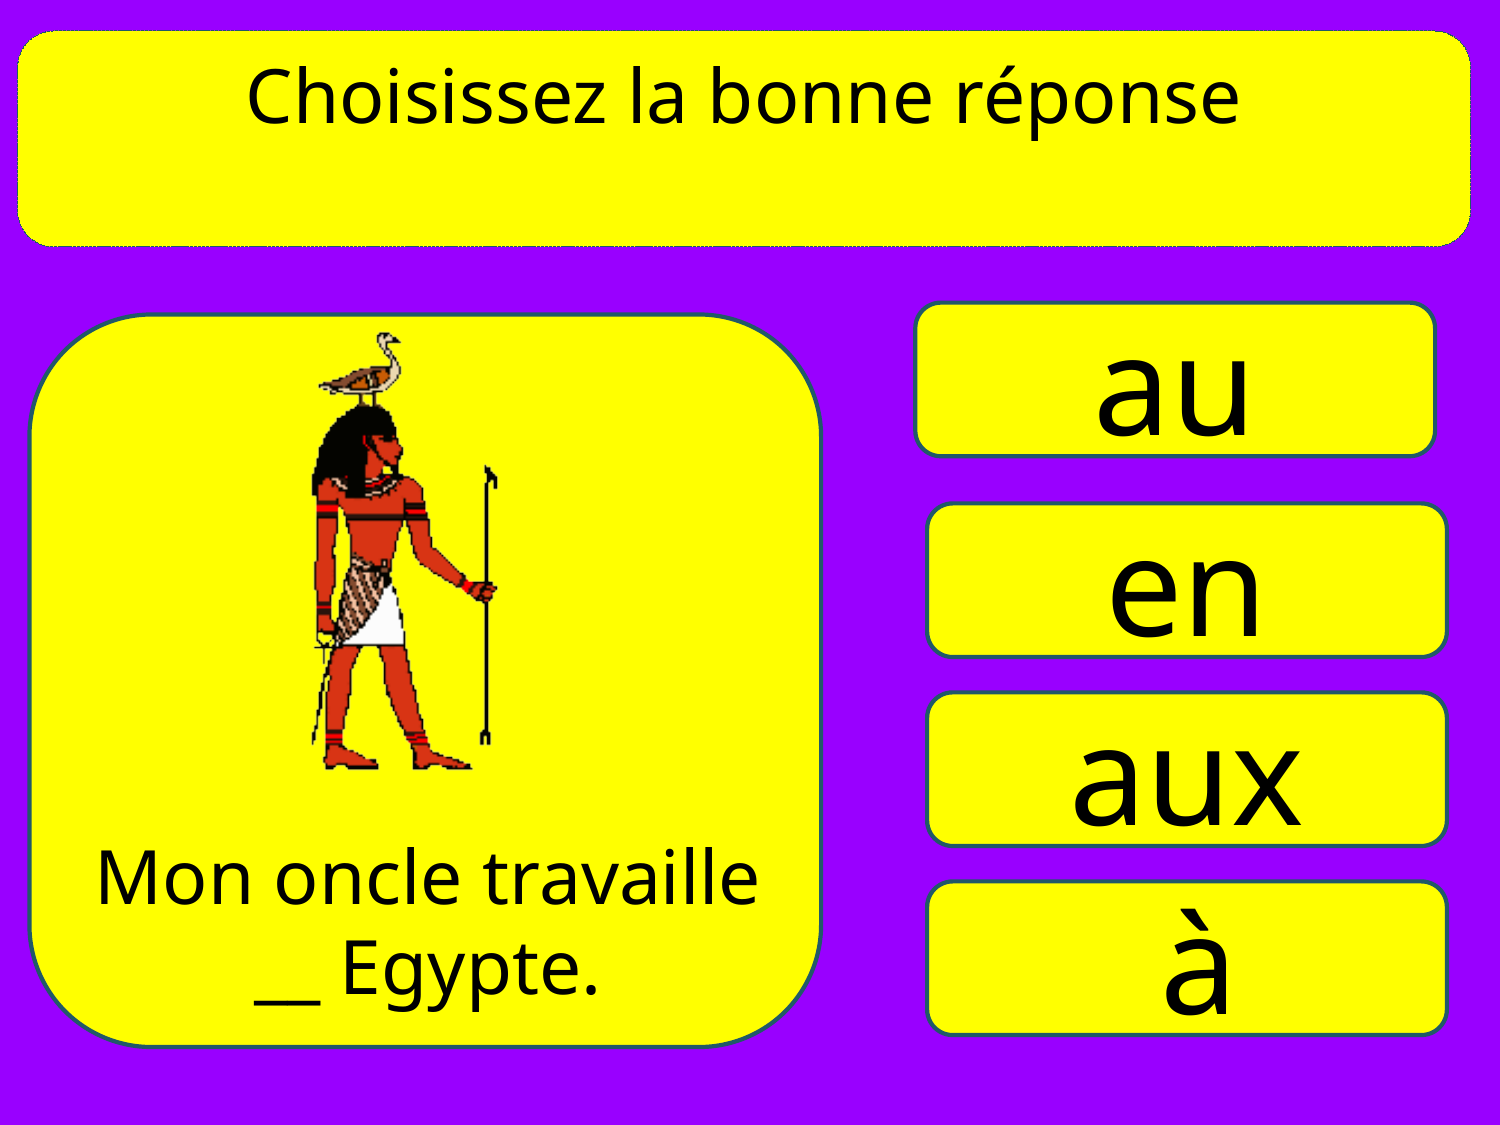

Choisissez la bonne réponse
au
en
aux
Mon oncle travaille
__ Egypte.
à